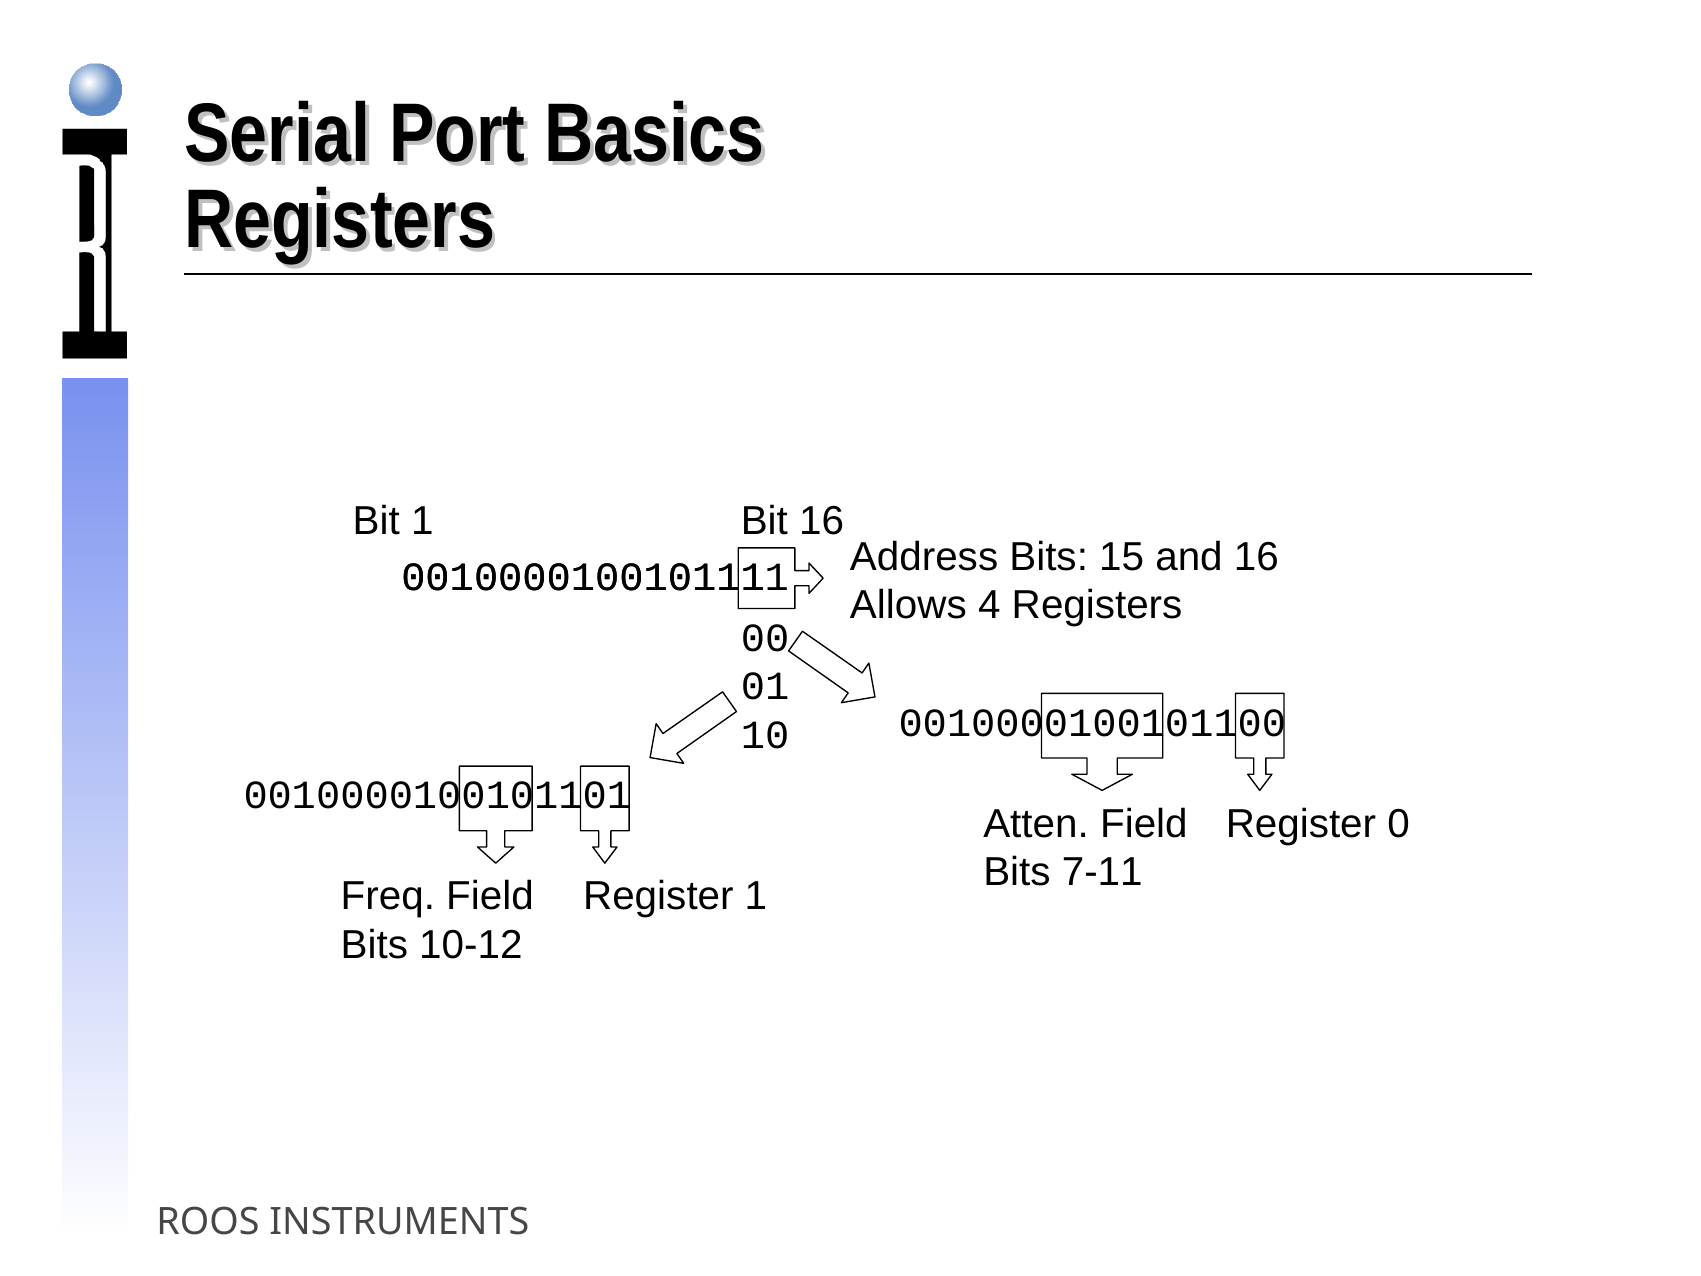

Serial Port Basics
Registers
Bit 1
Bit 16
Address Bits: 15 and 16
0010000100101111
001000010010111
Allows 4 Registers
00
01
0010000100101100
10
0010000100101101
Atten
. Field
Register 0
Bits 7-11
Freq
. Field
Register 1
Bits 10-12